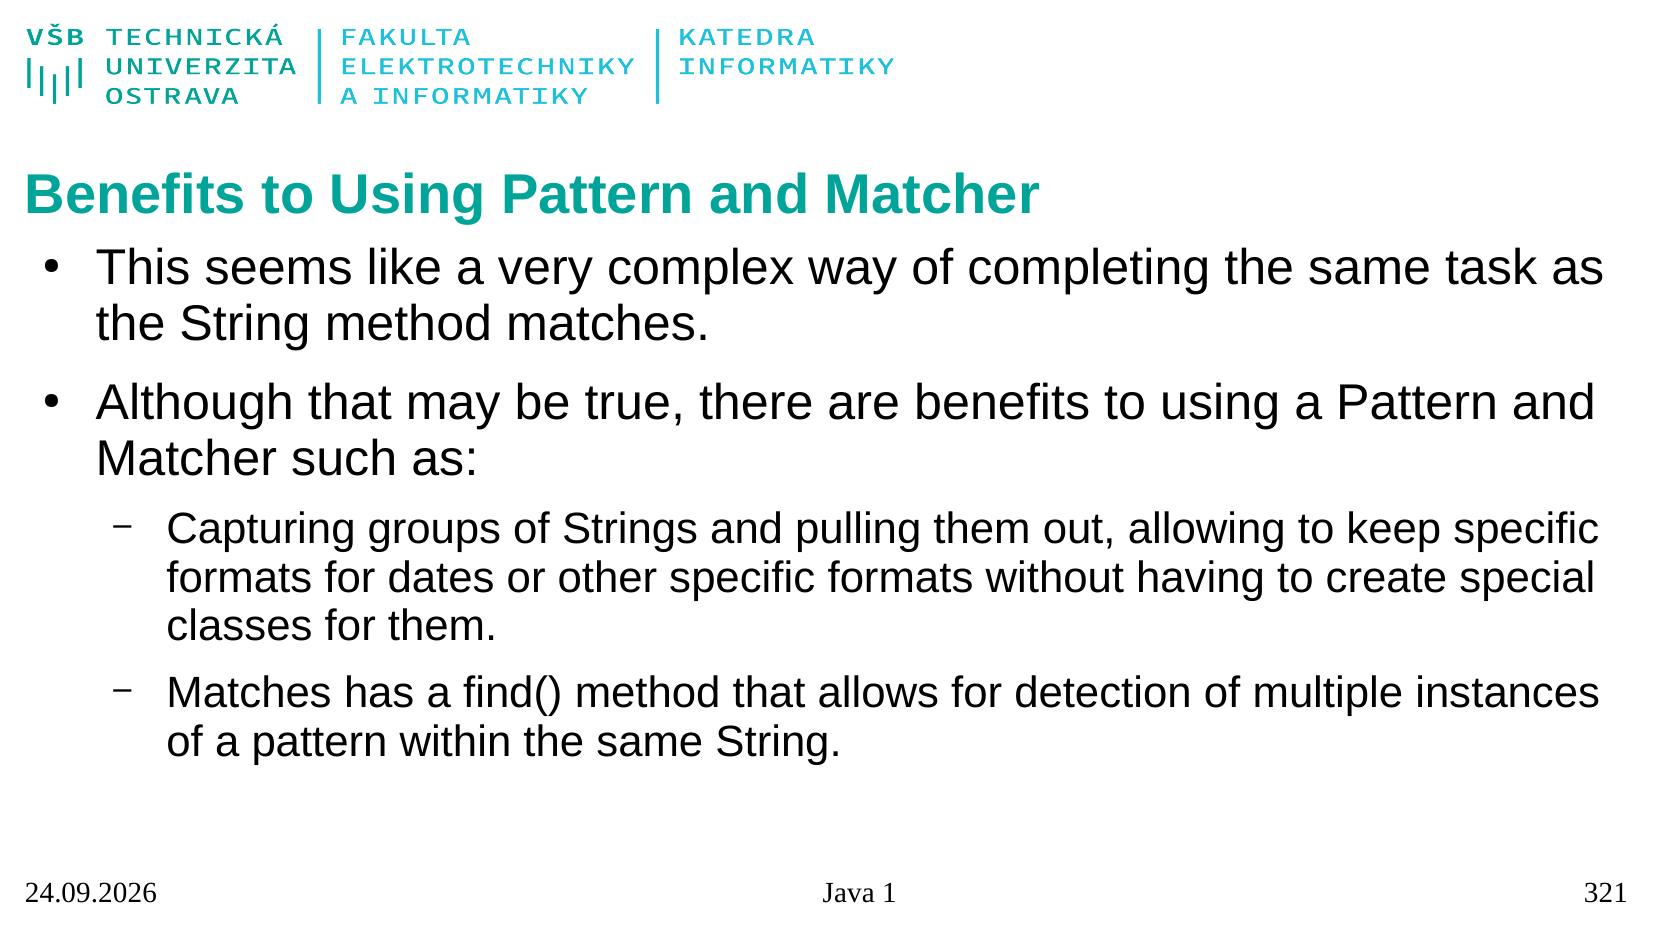

# Benefits to Using Pattern and Matcher
This seems like a very complex way of completing the same task as the String method matches.
Although that may be true, there are benefits to using a Pattern and Matcher such as:
Capturing groups of Strings and pulling them out, allowing to keep specific formats for dates or other specific formats without having to create special classes for them.
Matches has a find() method that allows for detection of multiple instances of a pattern within the same String.
Java 1
321